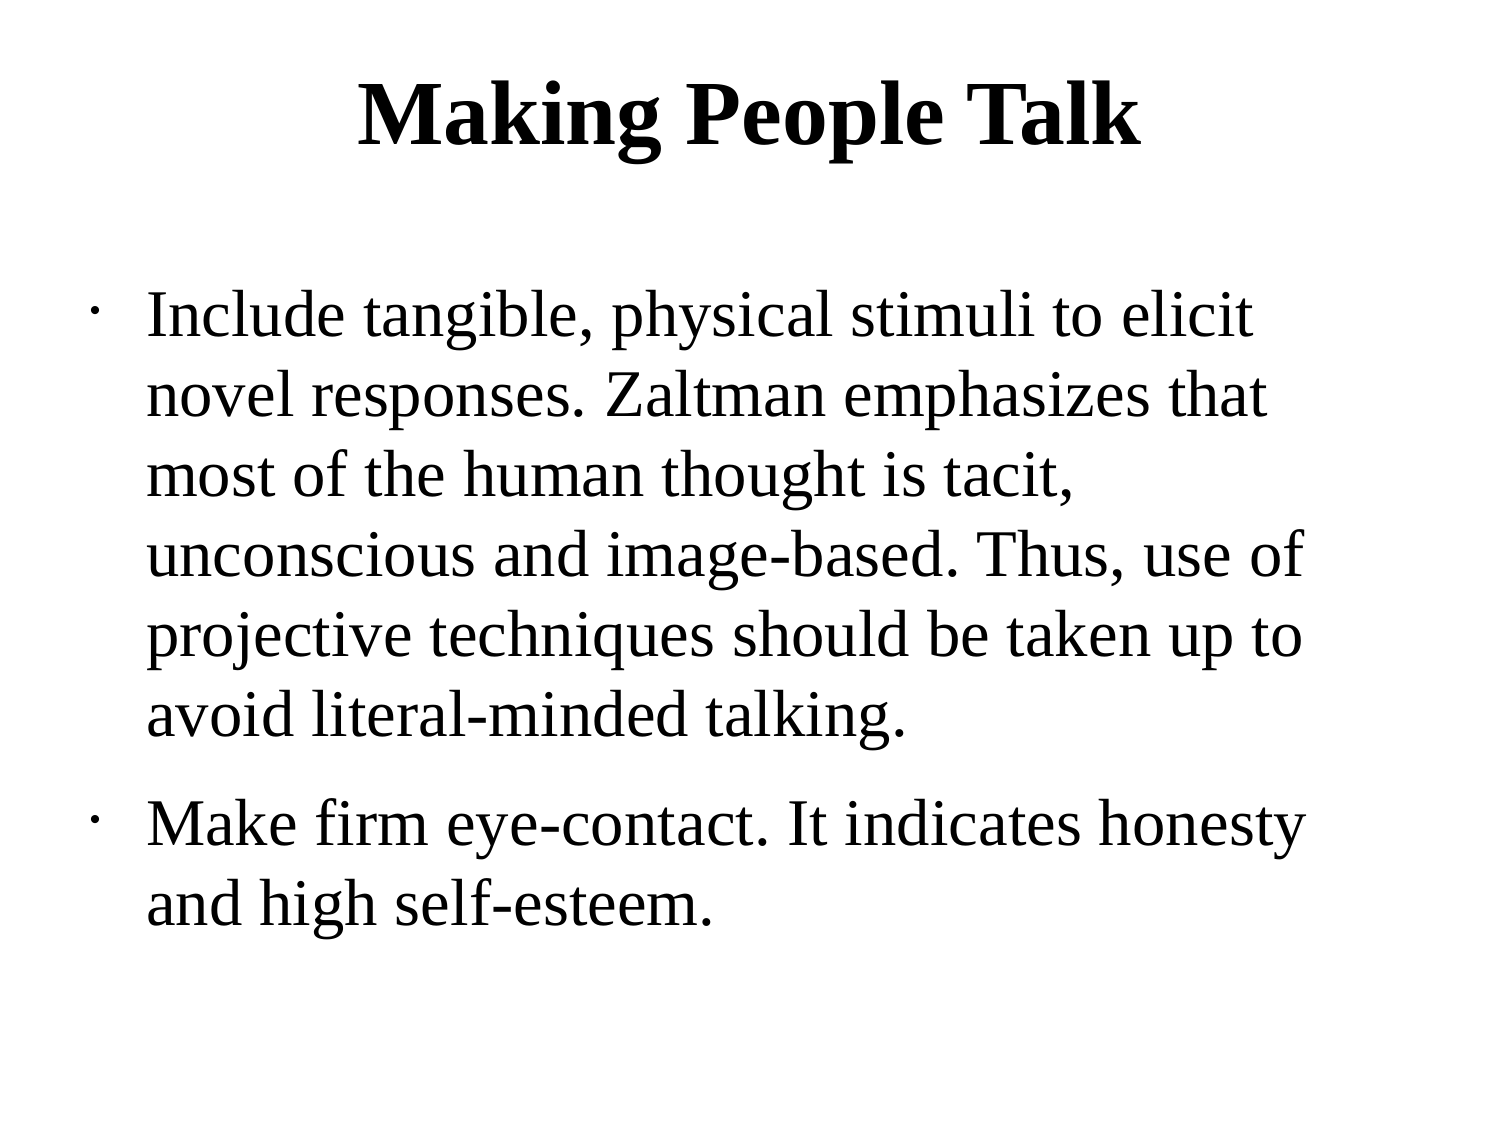

# Making People Talk
Include tangible, physical stimuli to elicit novel responses. Zaltman emphasizes that most of the human thought is tacit, unconscious and image-based. Thus, use of projective techniques should be taken up to avoid literal-minded talking.
Make firm eye-contact. It indicates honesty and high self-esteem.